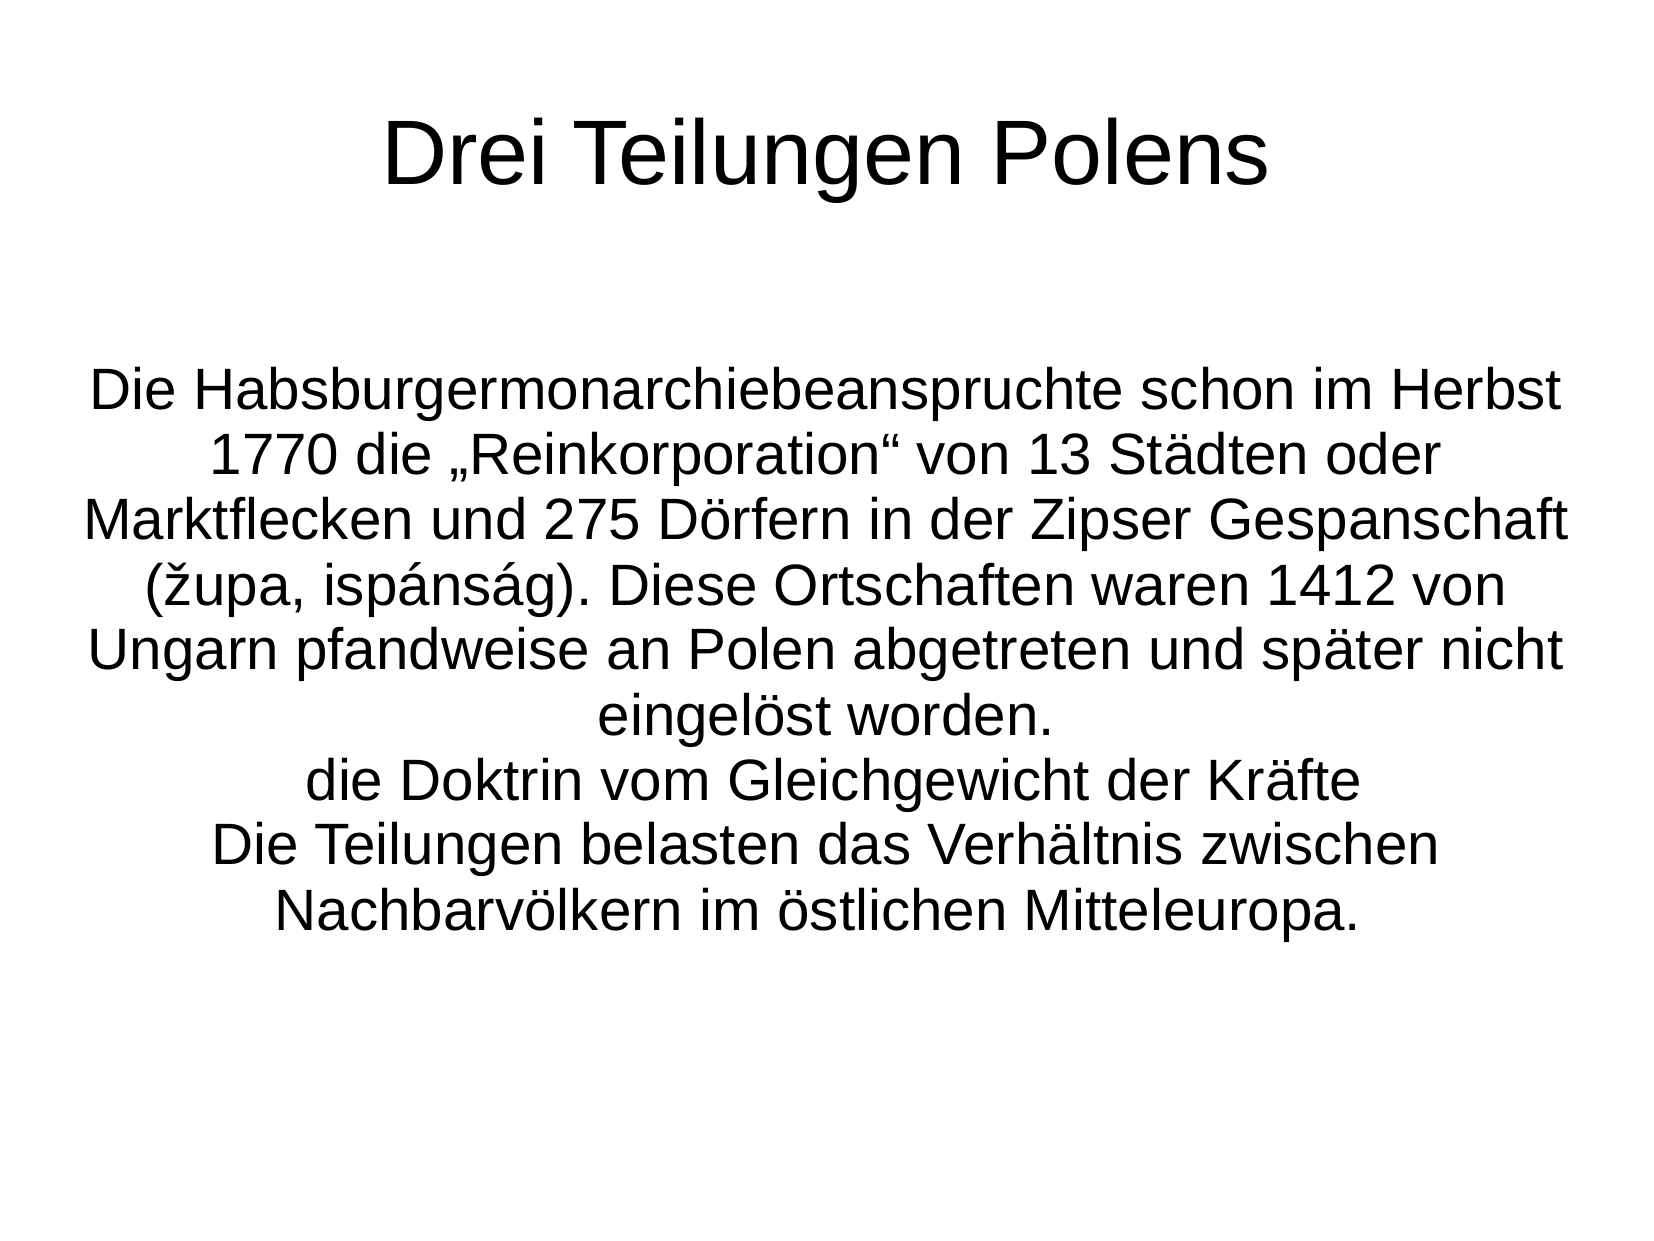

# Drei Teilungen Polens
Die Habsburgermonarchiebeanspruchte schon im Herbst 1770 die „Reinkorporation“ von 13 Städten oder Marktflecken und 275 Dörfern in der Zipser Gespanschaft (župa, ispánság). Diese Ortschaften waren 1412 von Ungarn pfandweise an Polen abgetreten und später nicht eingelöst worden.
 die Doktrin vom Gleichgewicht der Kräfte
Die Teilungen belasten das Verhältnis zwischen Nachbarvölkern im östlichen Mitteleuropa.